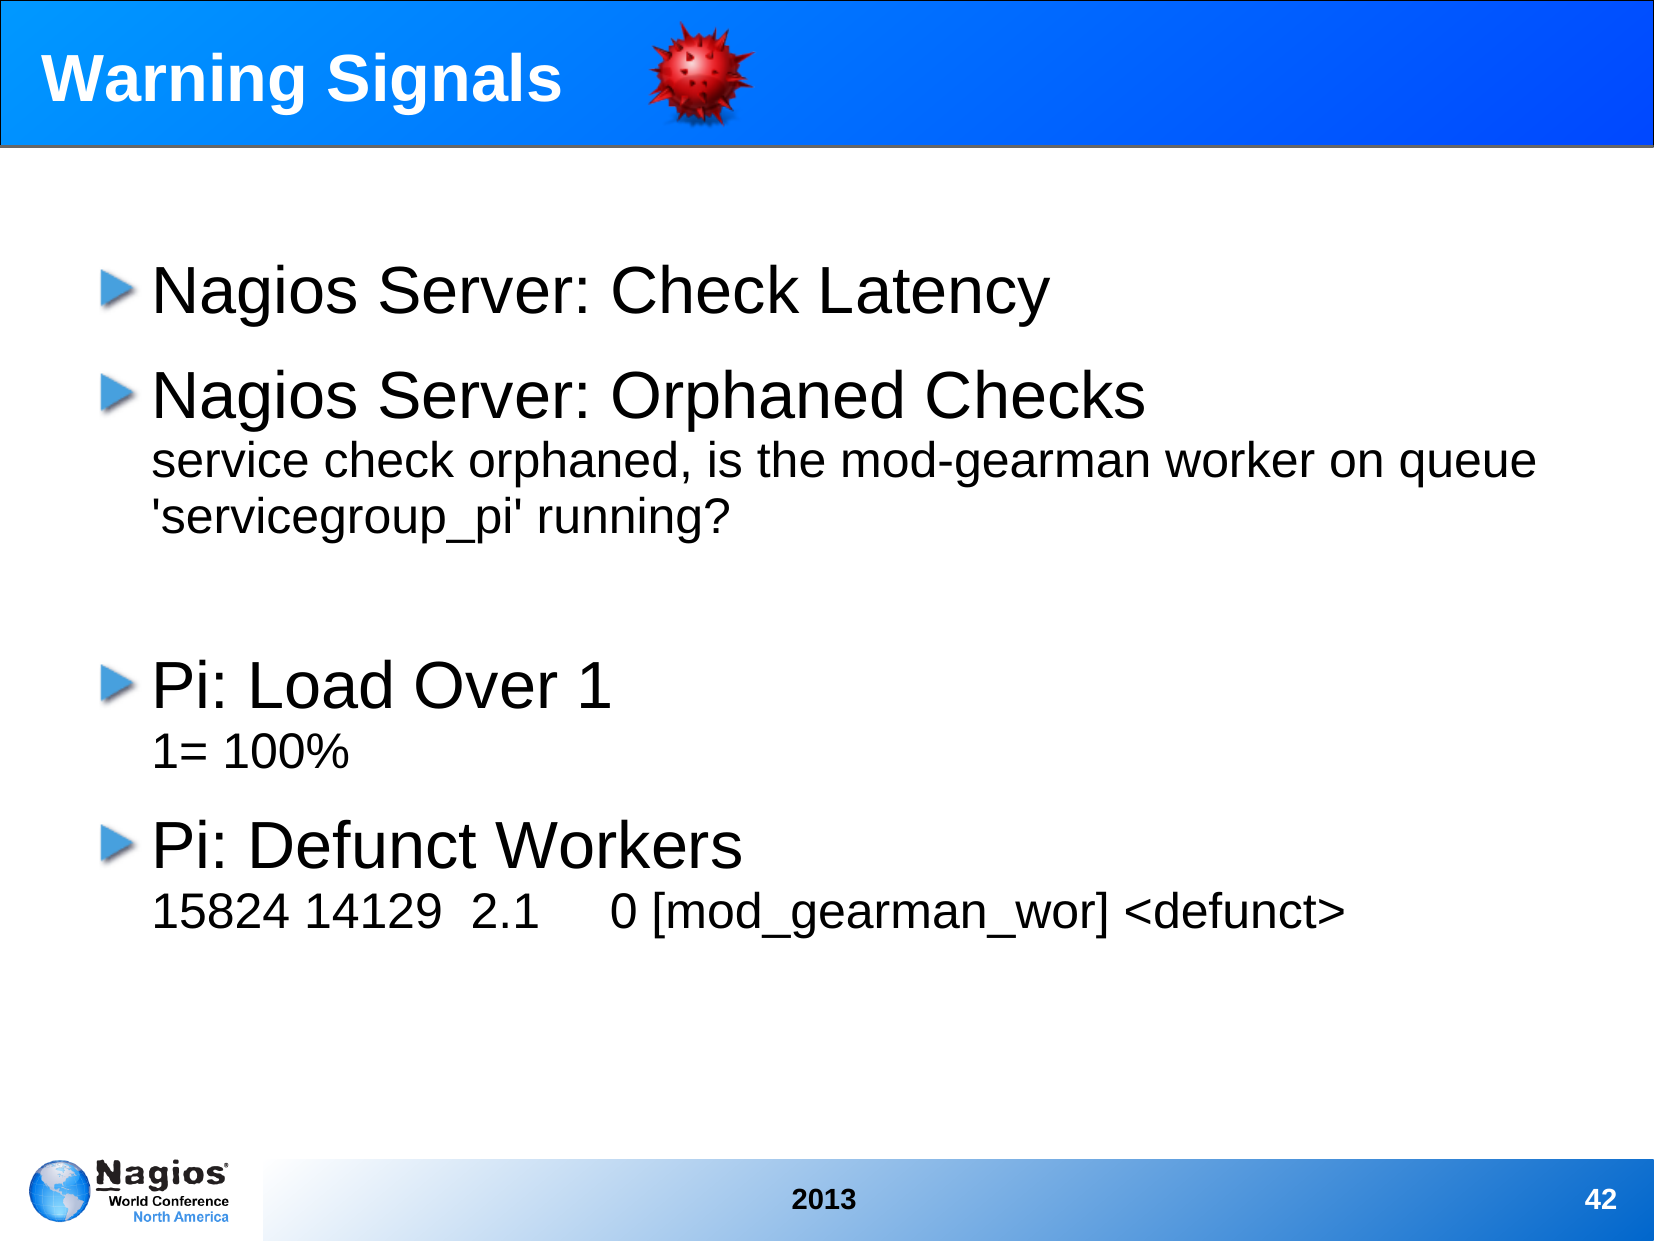

# Warning Signals
Nagios Server: Check Latency
Nagios Server: Orphaned Checks
service check orphaned, is the mod-gearman worker on queue 'servicegroup_pi' running?
Pi: Load Over 1
1= 100%
Pi: Defunct Workers
15824 14129 2.1 0 [mod_gearman_wor] <defunct>
2011
42